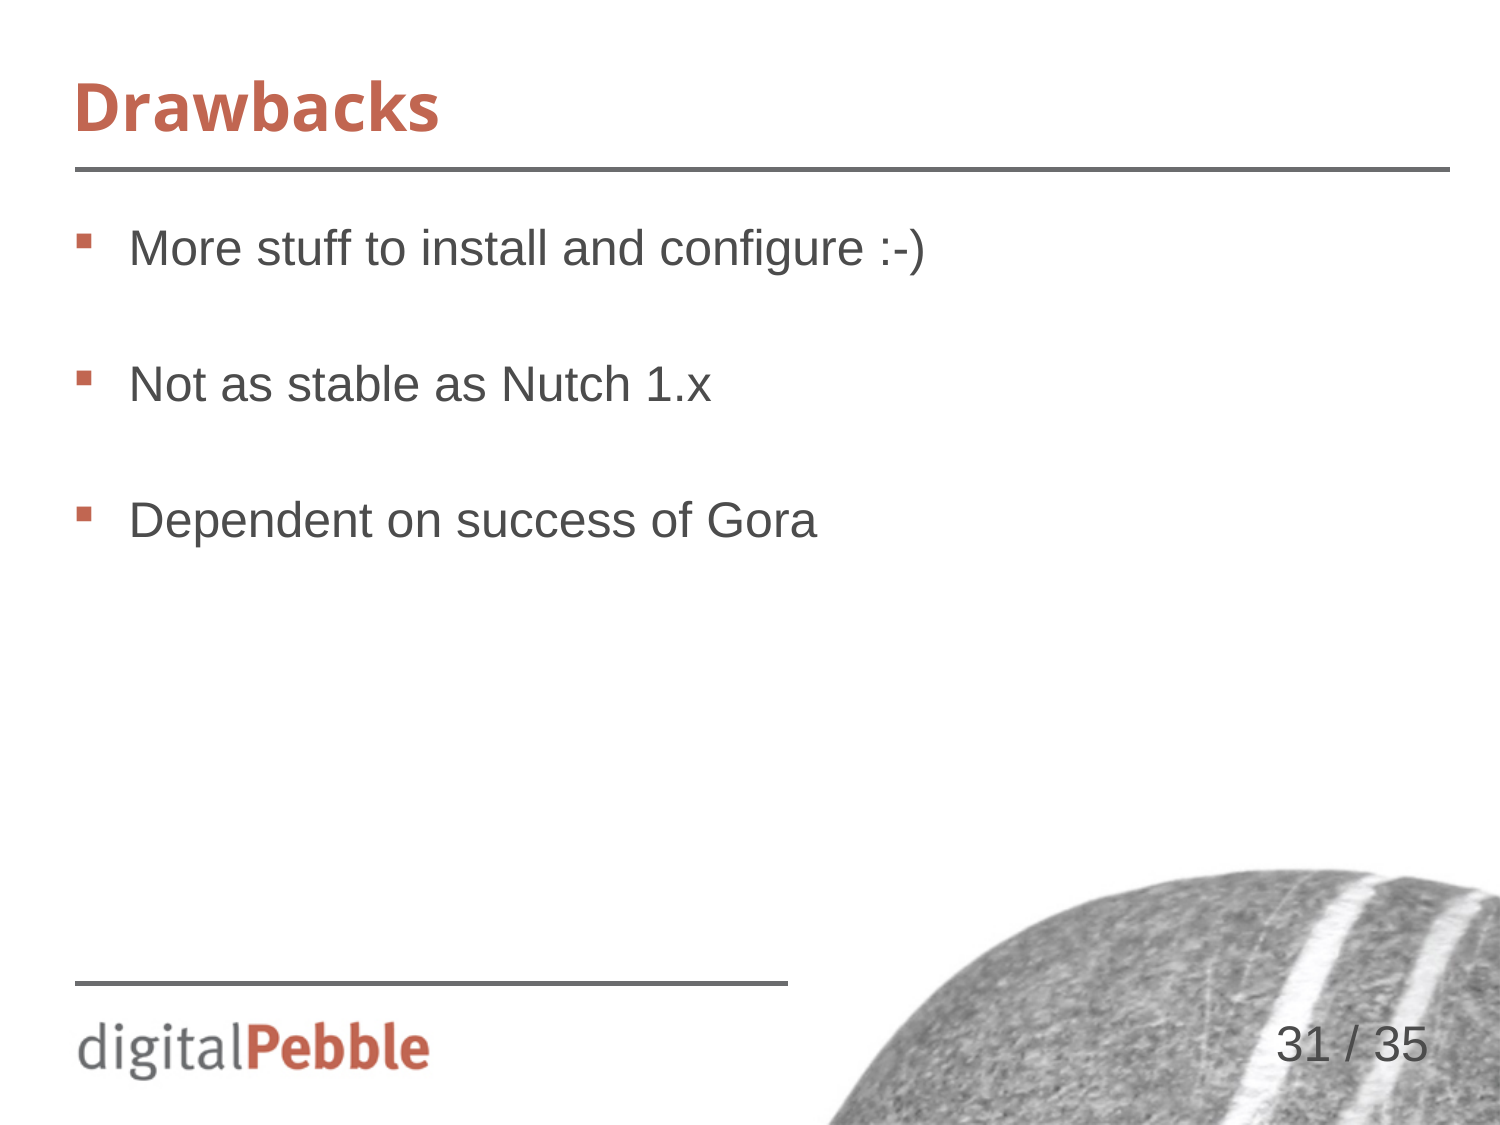

# Drawbacks
More stuff to install and configure :-)
Not as stable as Nutch 1.x
Dependent on success of Gora